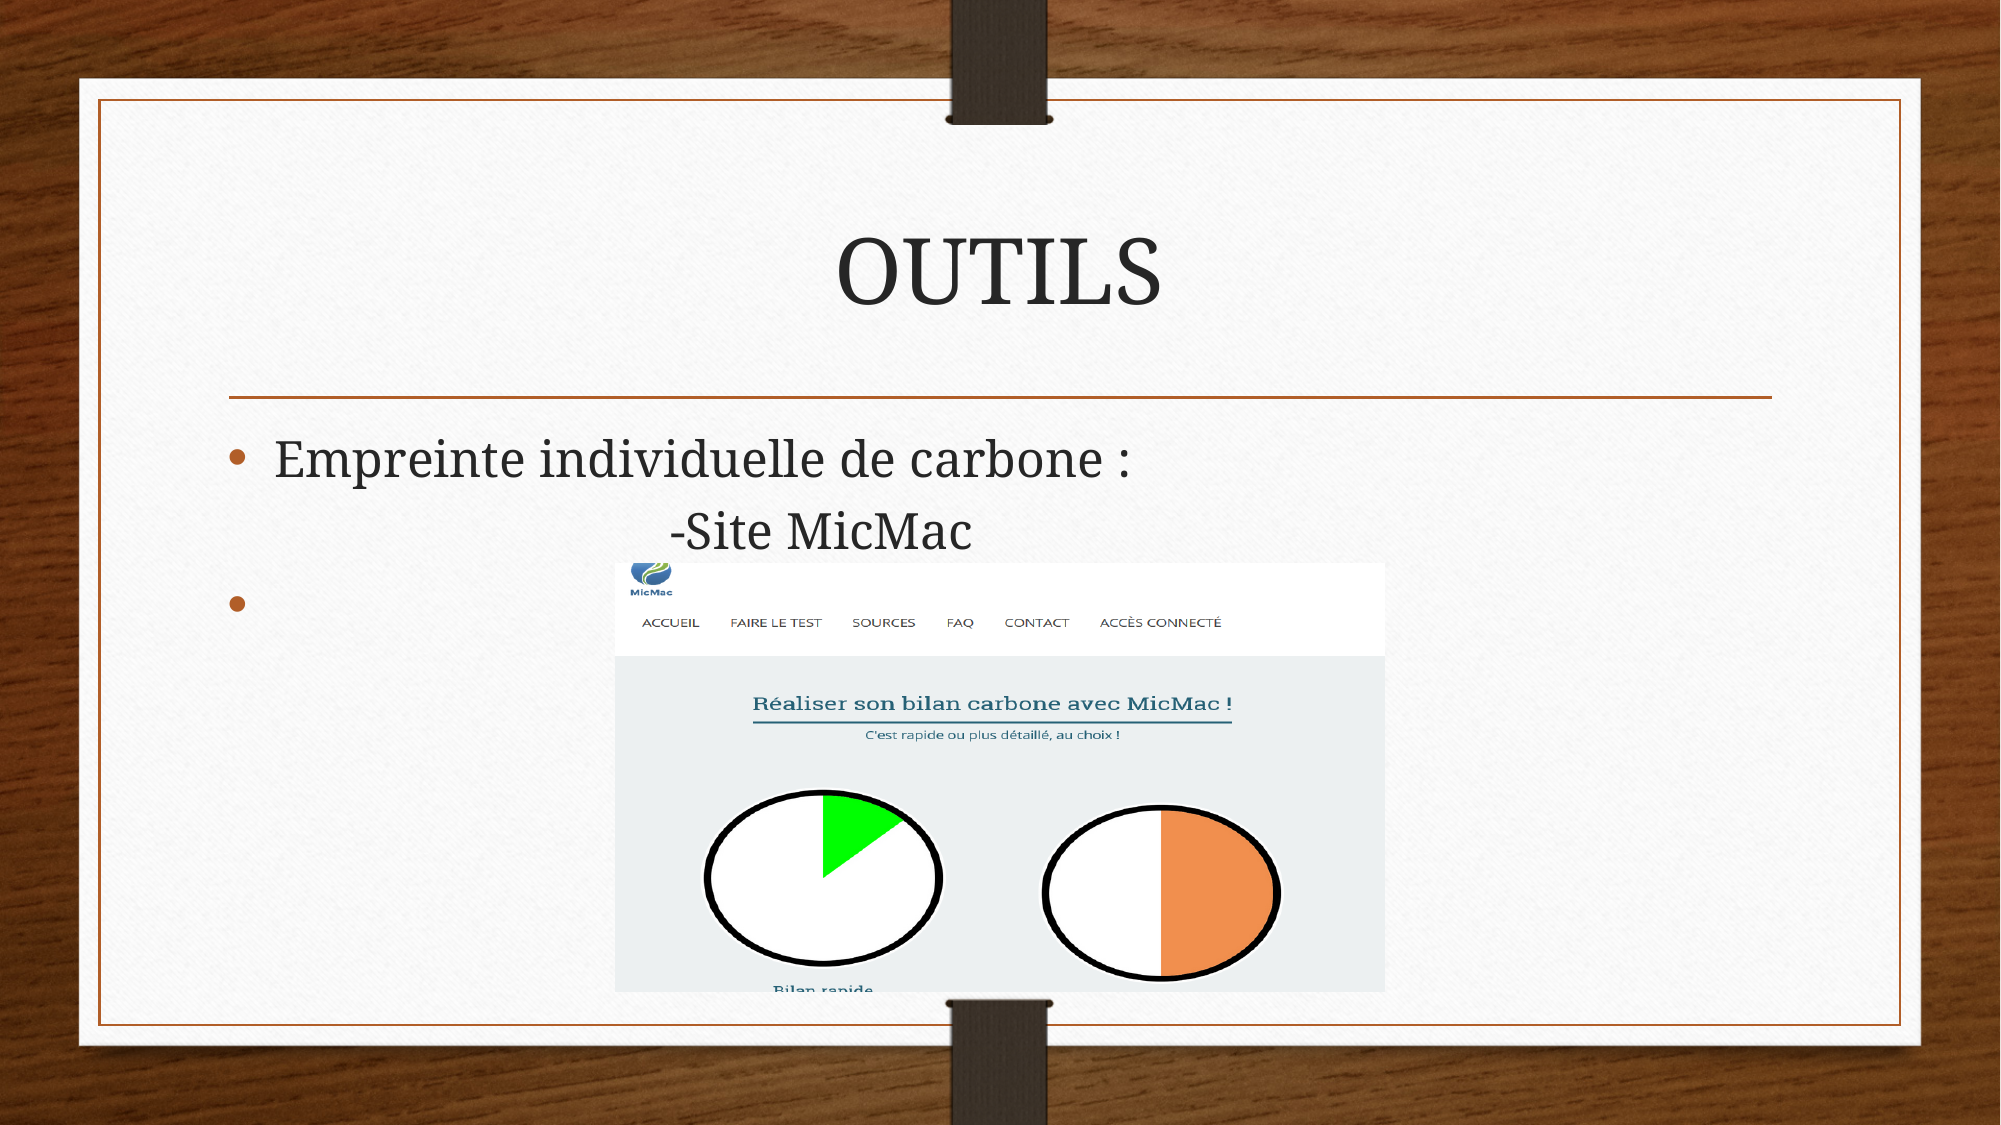

# OUTILS
Empreinte individuelle de carbone :
						-Site MicMac